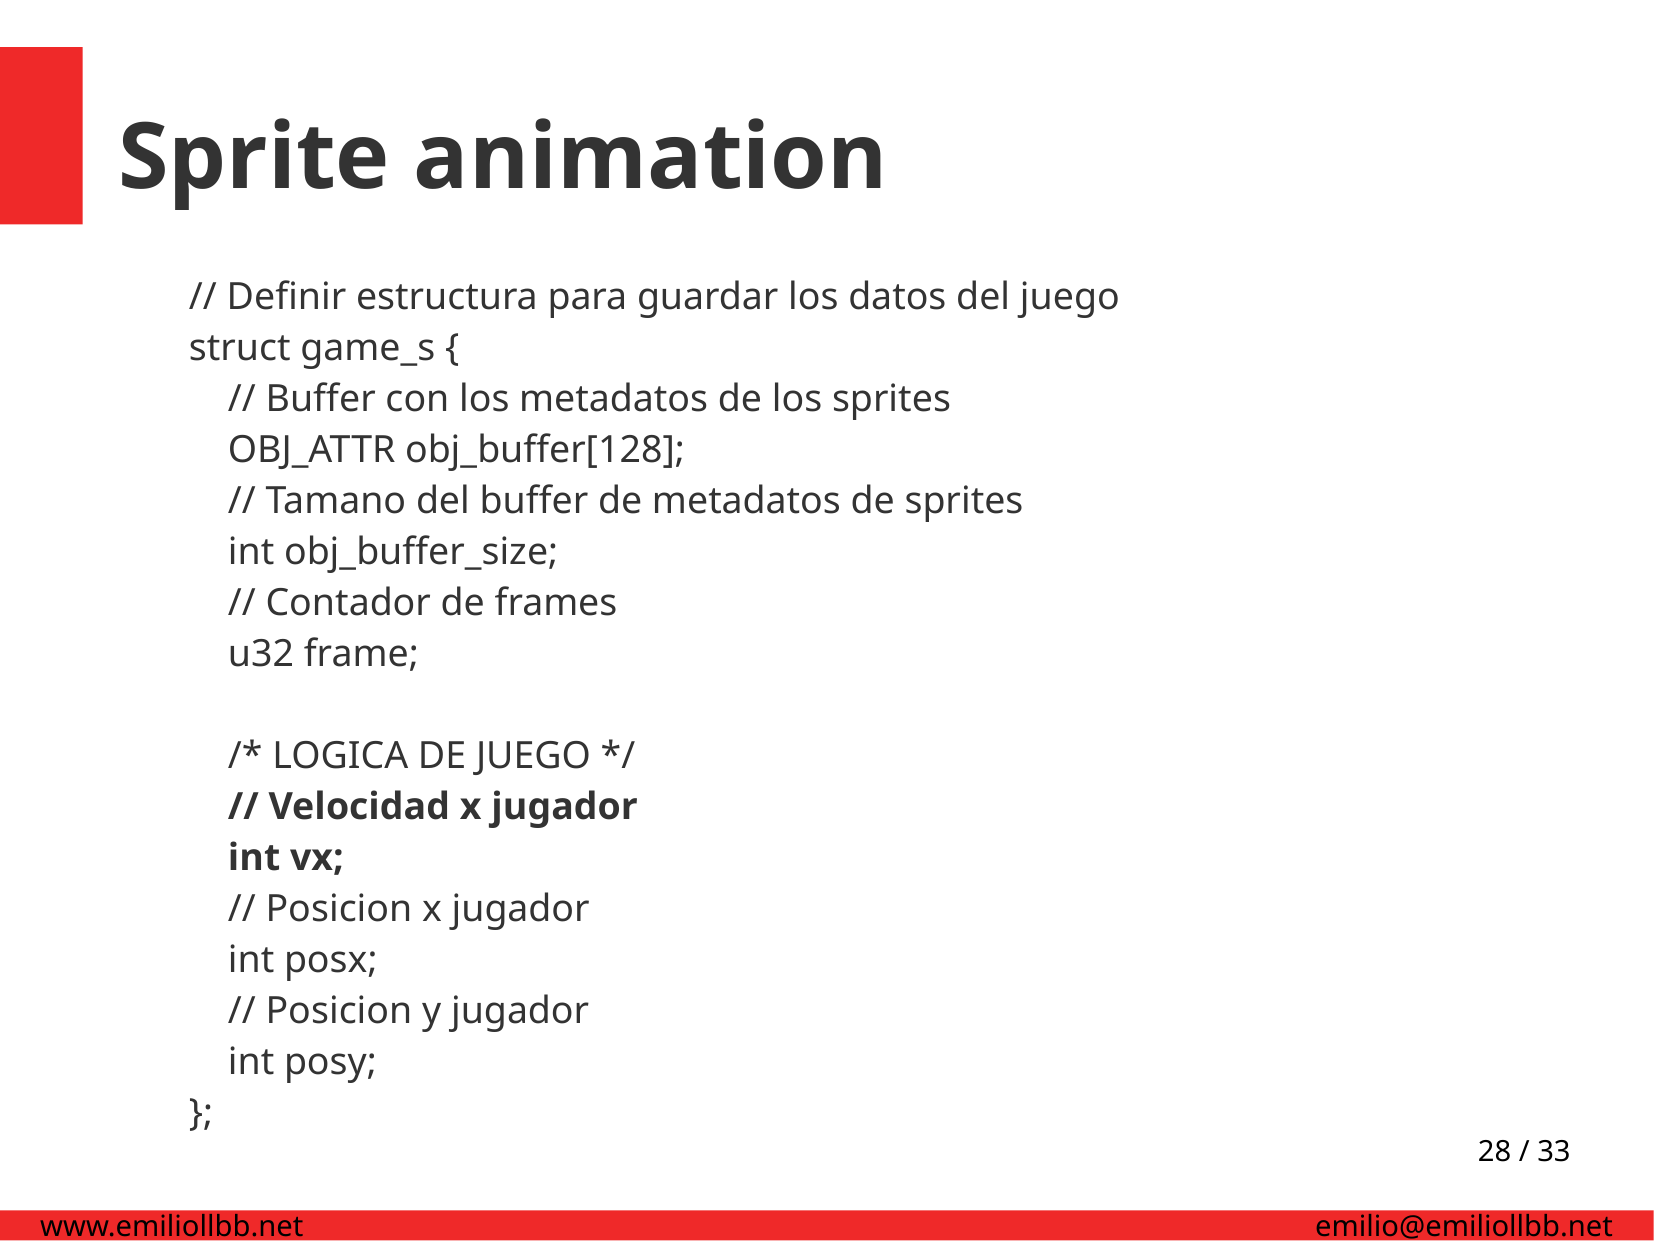

# Sprite animation
// Definir estructura para guardar los datos del juego
struct game_s {
 // Buffer con los metadatos de los sprites
 OBJ_ATTR obj_buffer[128];
 // Tamano del buffer de metadatos de sprites
 int obj_buffer_size;
 // Contador de frames
 u32 frame;
 /* LOGICA DE JUEGO */
 // Velocidad x jugador
 int vx;
 // Posicion x jugador
 int posx;
 // Posicion y jugador
 int posy;
};
28